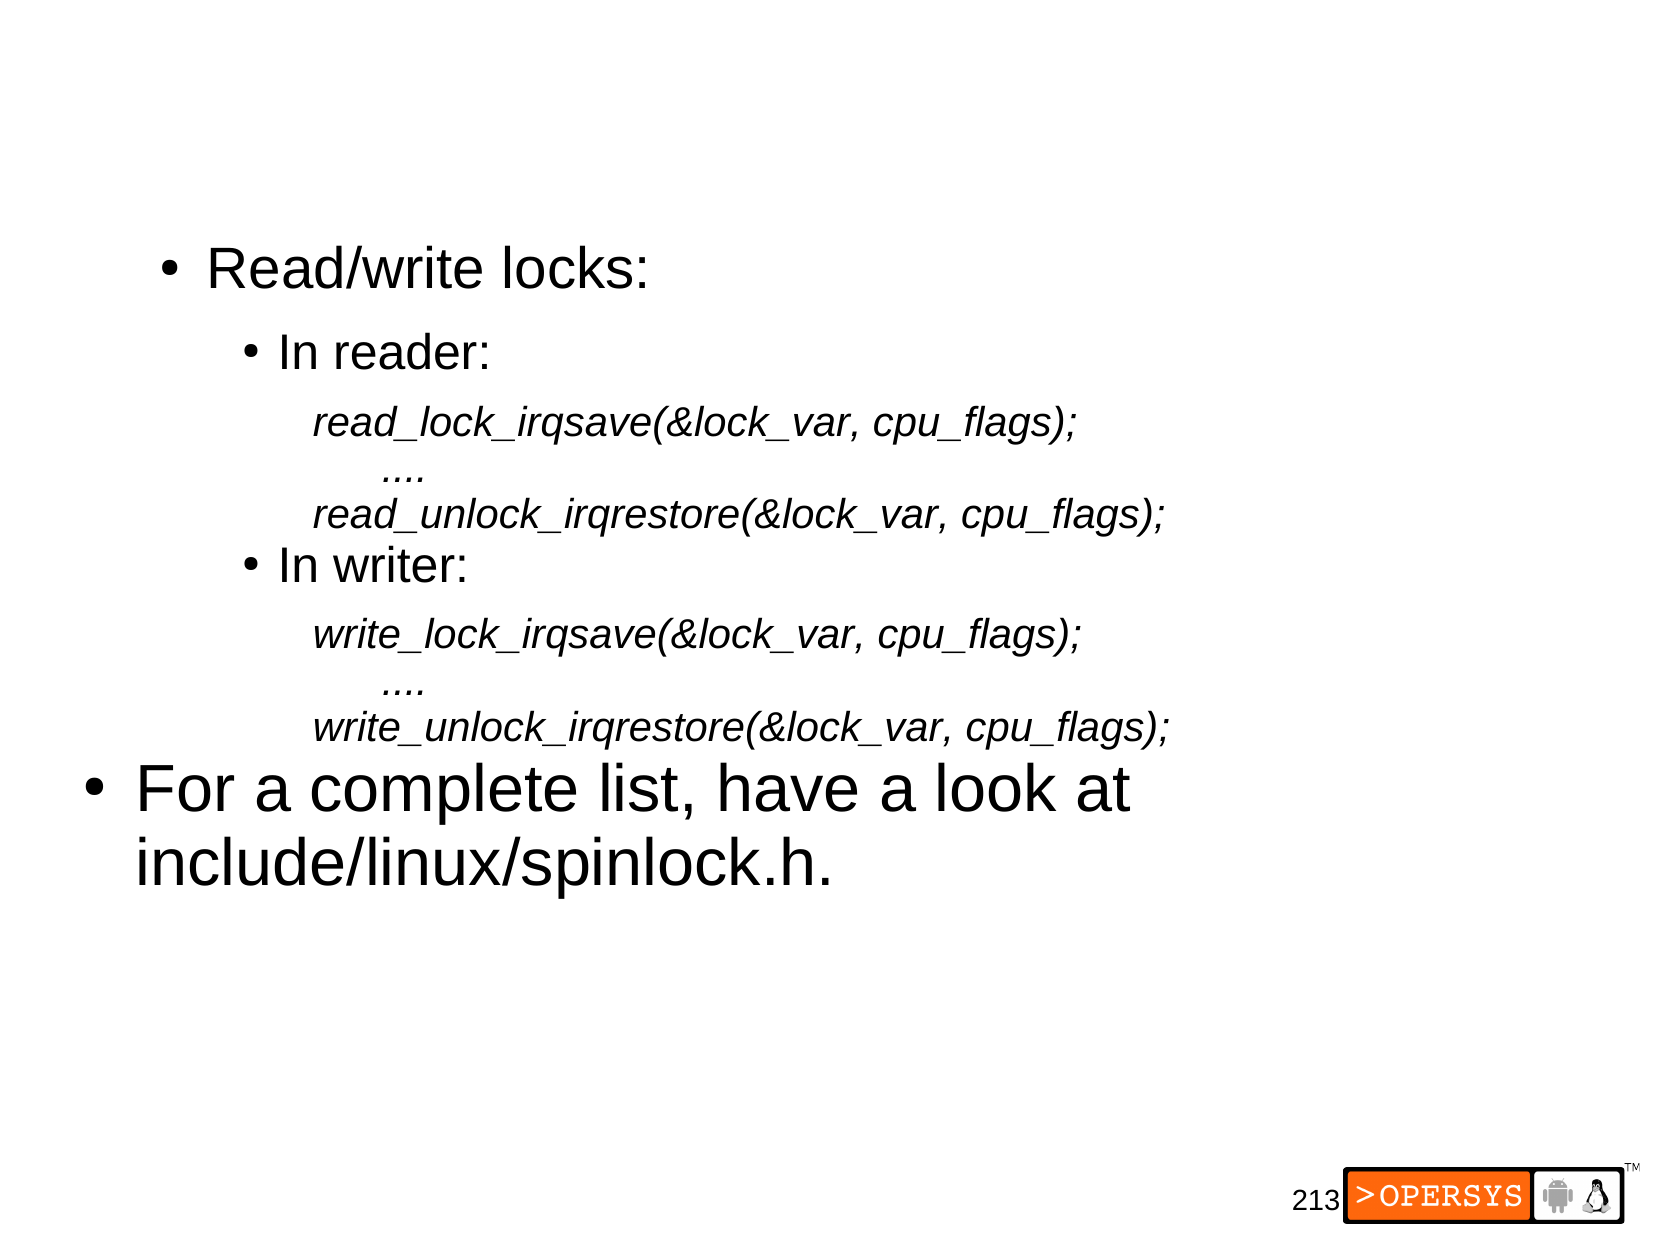

# Read/write locks:
In reader:
read_lock_irqsave(&lock_var, cpu_flags);
 ....
read_unlock_irqrestore(&lock_var, cpu_flags);
In writer:
write_lock_irqsave(&lock_var, cpu_flags);
 ....
write_unlock_irqrestore(&lock_var, cpu_flags);
For a complete list, have a look at include/linux/spinlock.h.